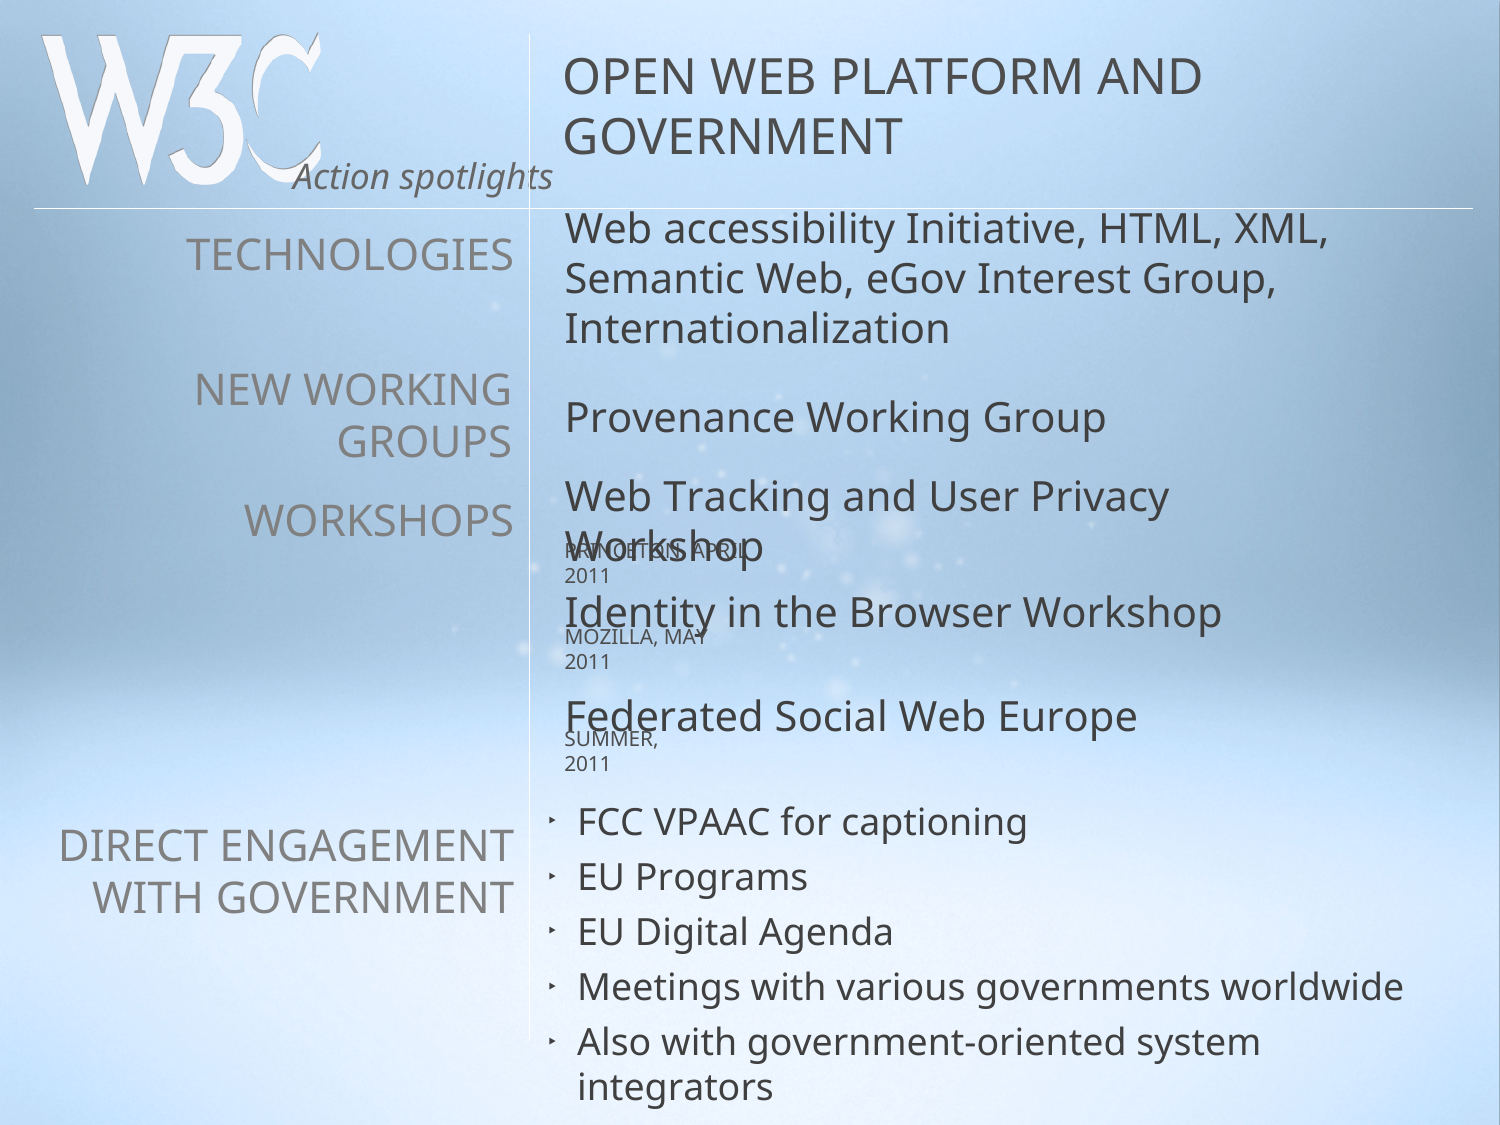

# OPEN WEB PLATFORM AND GOVERNMENT
Action spotlights
TECHNOLOGIES
Web accessibility Initiative, HTML, XML, Semantic Web, eGov Interest Group, Internationalization
NEW WORKING GROUPS
Provenance Working Group
WORKSHOPS
Web Tracking and User Privacy Workshop
PRINCETON, APRIL 2011
Identity in the Browser Workshop
MOZILLA, MAY 2011
Federated Social Web Europe
SUMMER, 2011
DIRECT ENGAGEMENT WITH GOVERNMENT
FCC VPAAC for captioning
EU Programs
EU Digital Agenda
Meetings with various governments worldwide
Also with government-oriented system integrators